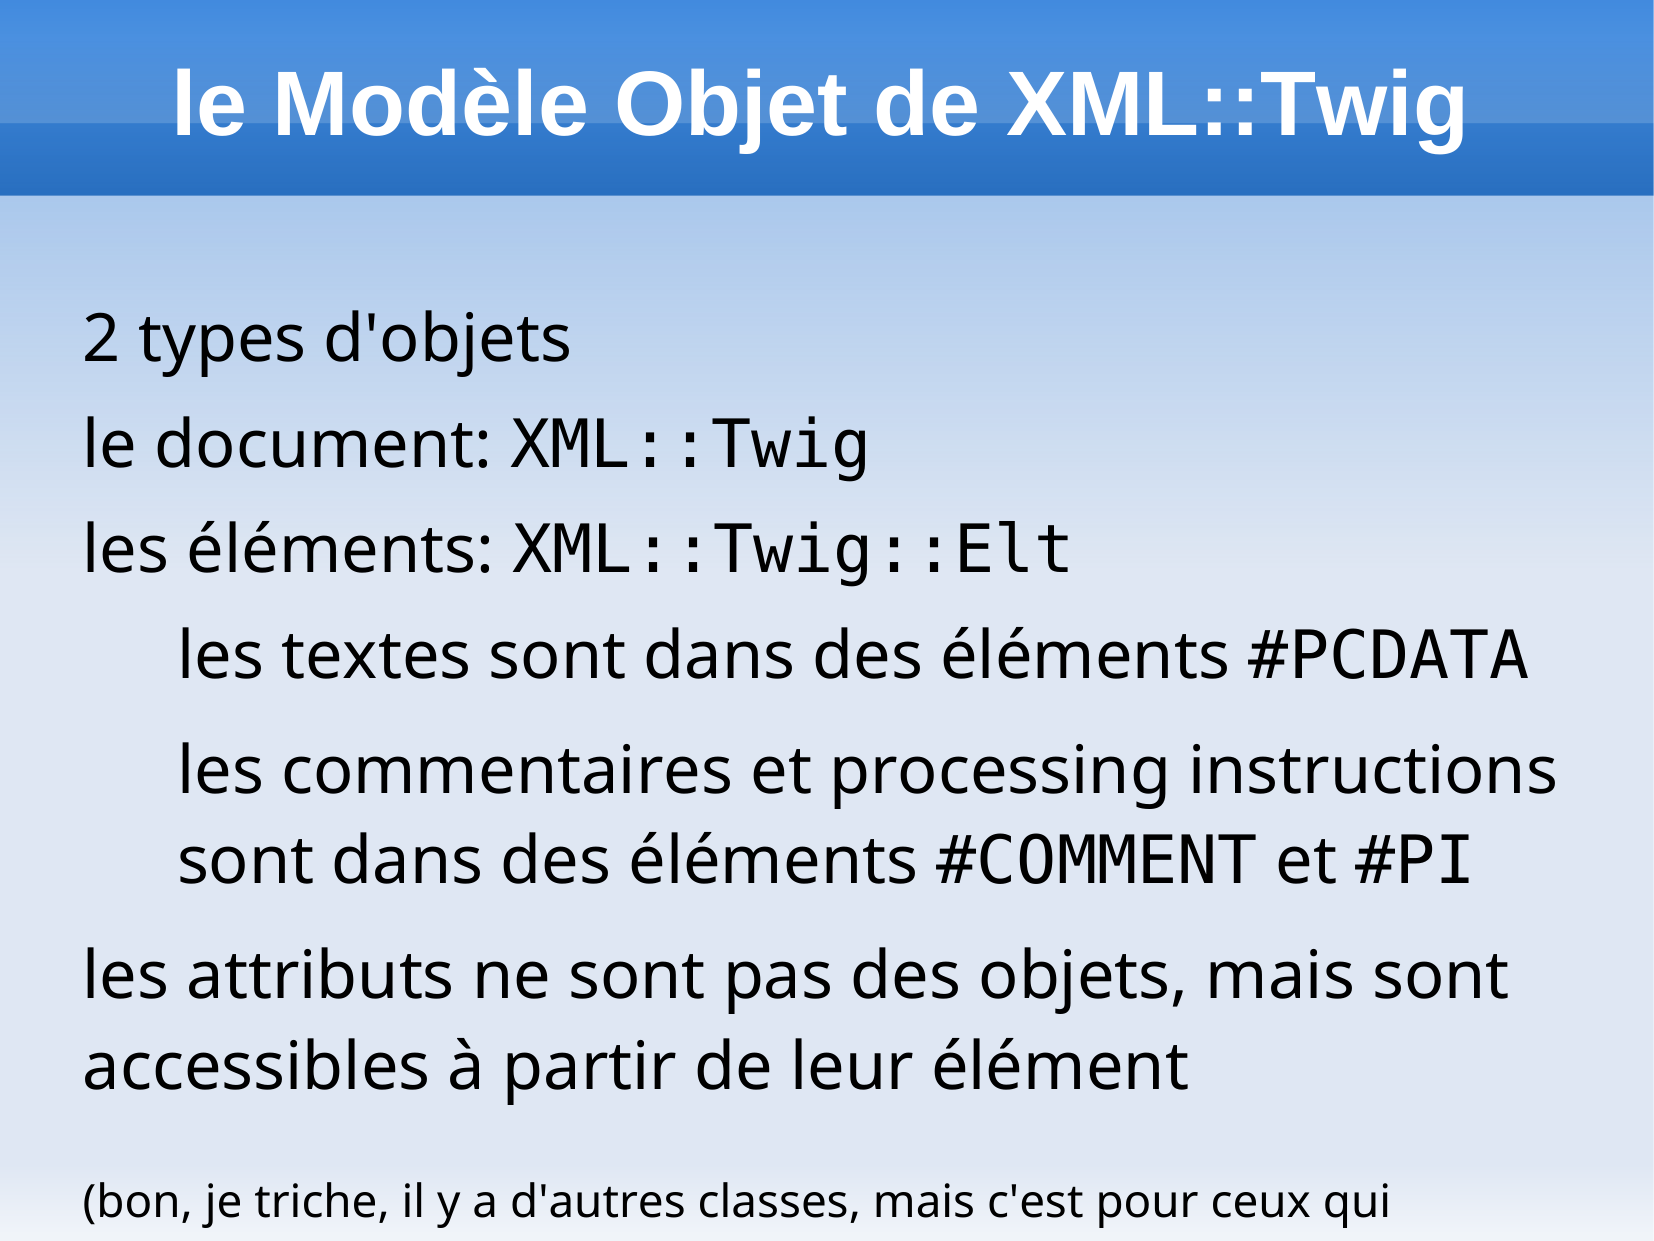

# le Modèle Objet de XML::Twig
2 types d'objets
le document: XML::Twig
les éléments: XML::Twig::Elt
les textes sont dans des éléments #PCDATA
les commentaires et processing instructions sont dans des éléments #COMMENT et #PI
les attributs ne sont pas des objets, mais sont accessibles à partir de leur élément
(bon, je triche, il y a d'autres classes, mais c'est pour ceux qui utilisent des DTD, il en reste 4 et ils sont pas là)